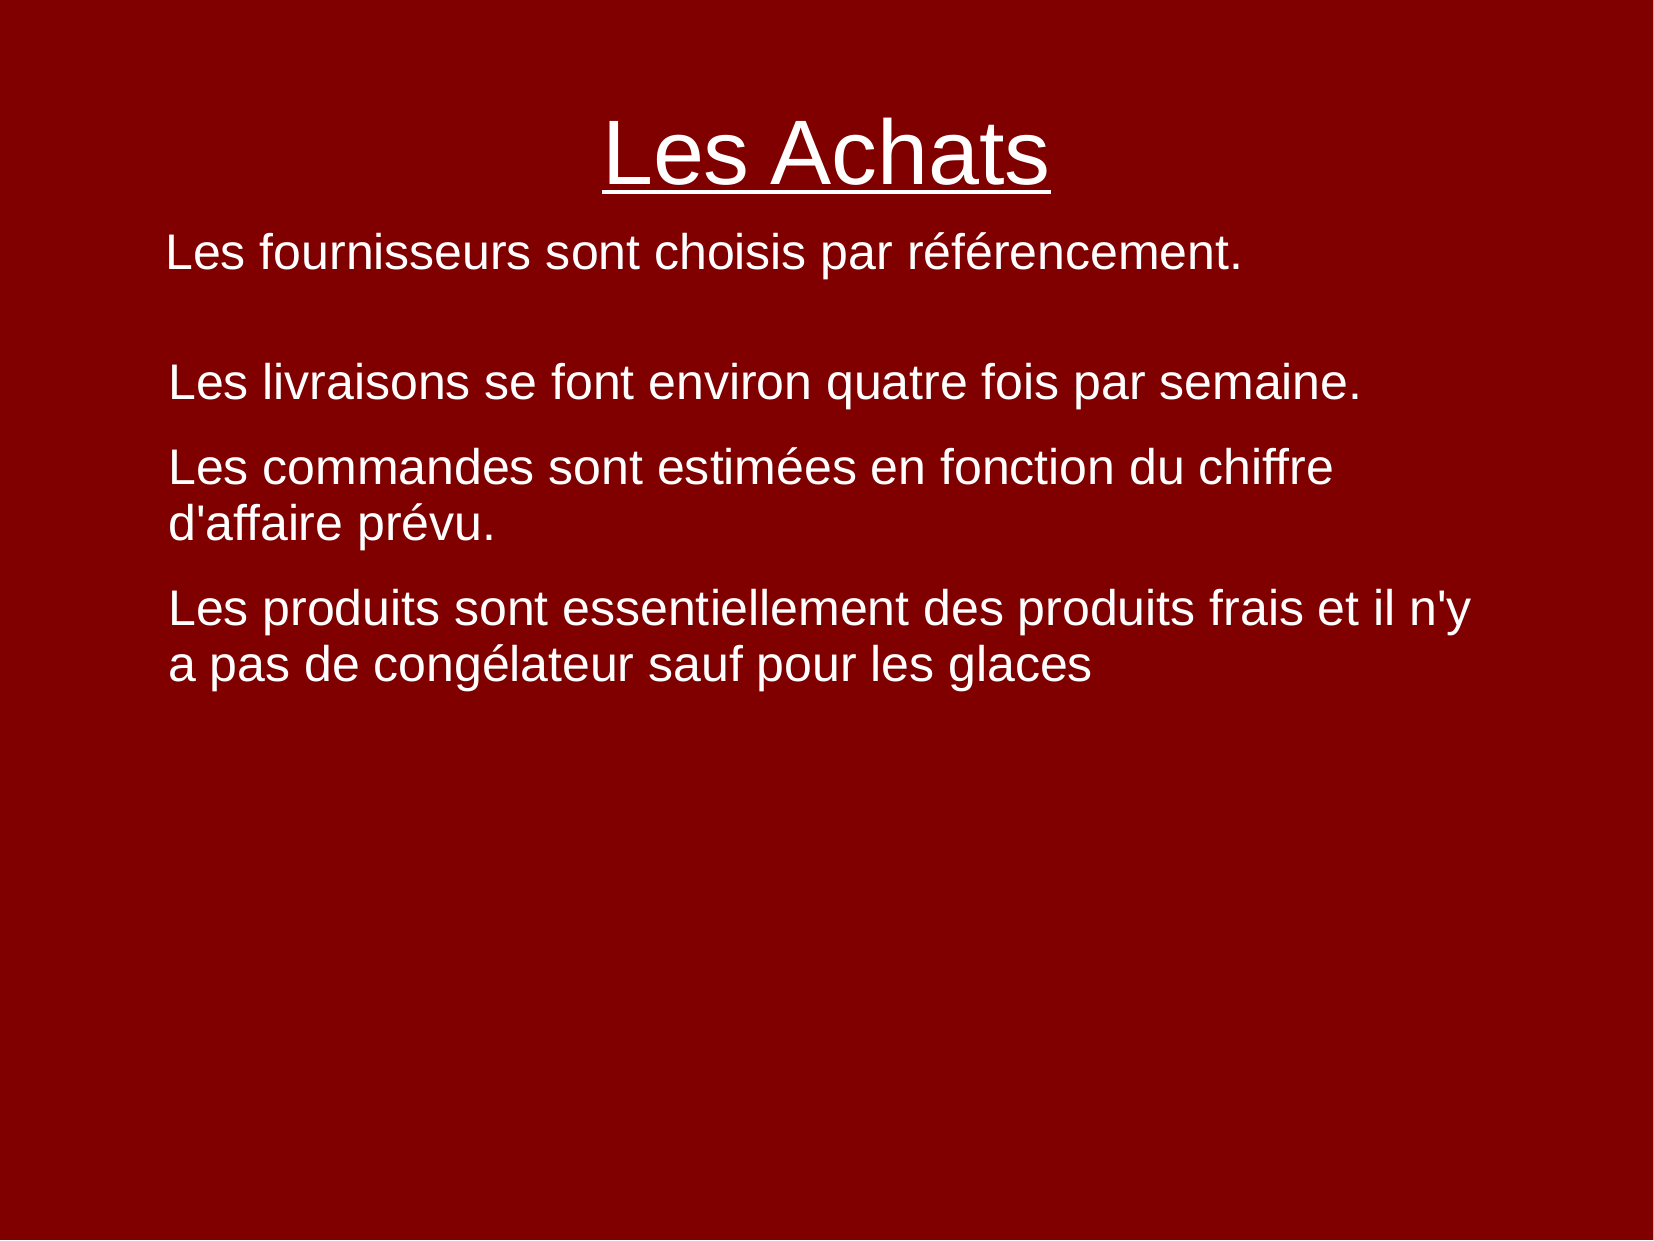

# Les Achats
Les fournisseurs sont choisis par référencement.
Les livraisons se font environ quatre fois par semaine.
Les commandes sont estimées en fonction du chiffre d'affaire prévu.
Les produits sont essentiellement des produits frais et il n'y a pas de congélateur sauf pour les glaces